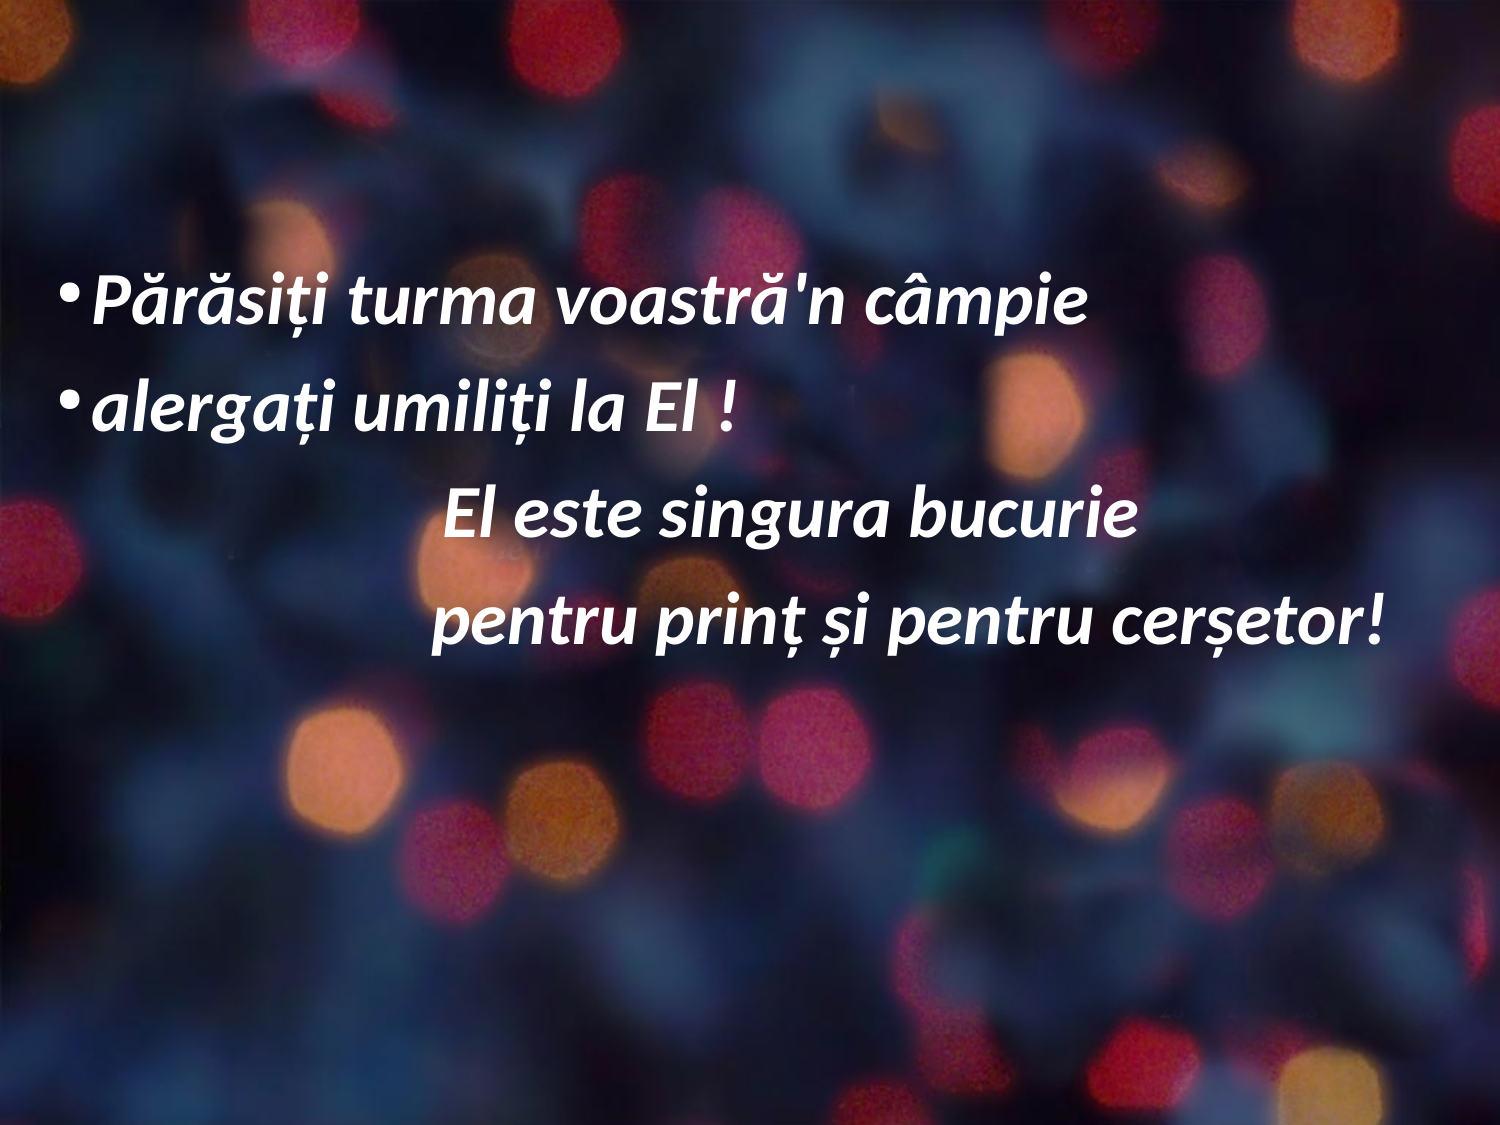

Părăsiţi turma voastră'n câmpie
alergaţi umiliţi la El !
 El este singura bucurie
 pentru prinţ şi pentru cerşetor!